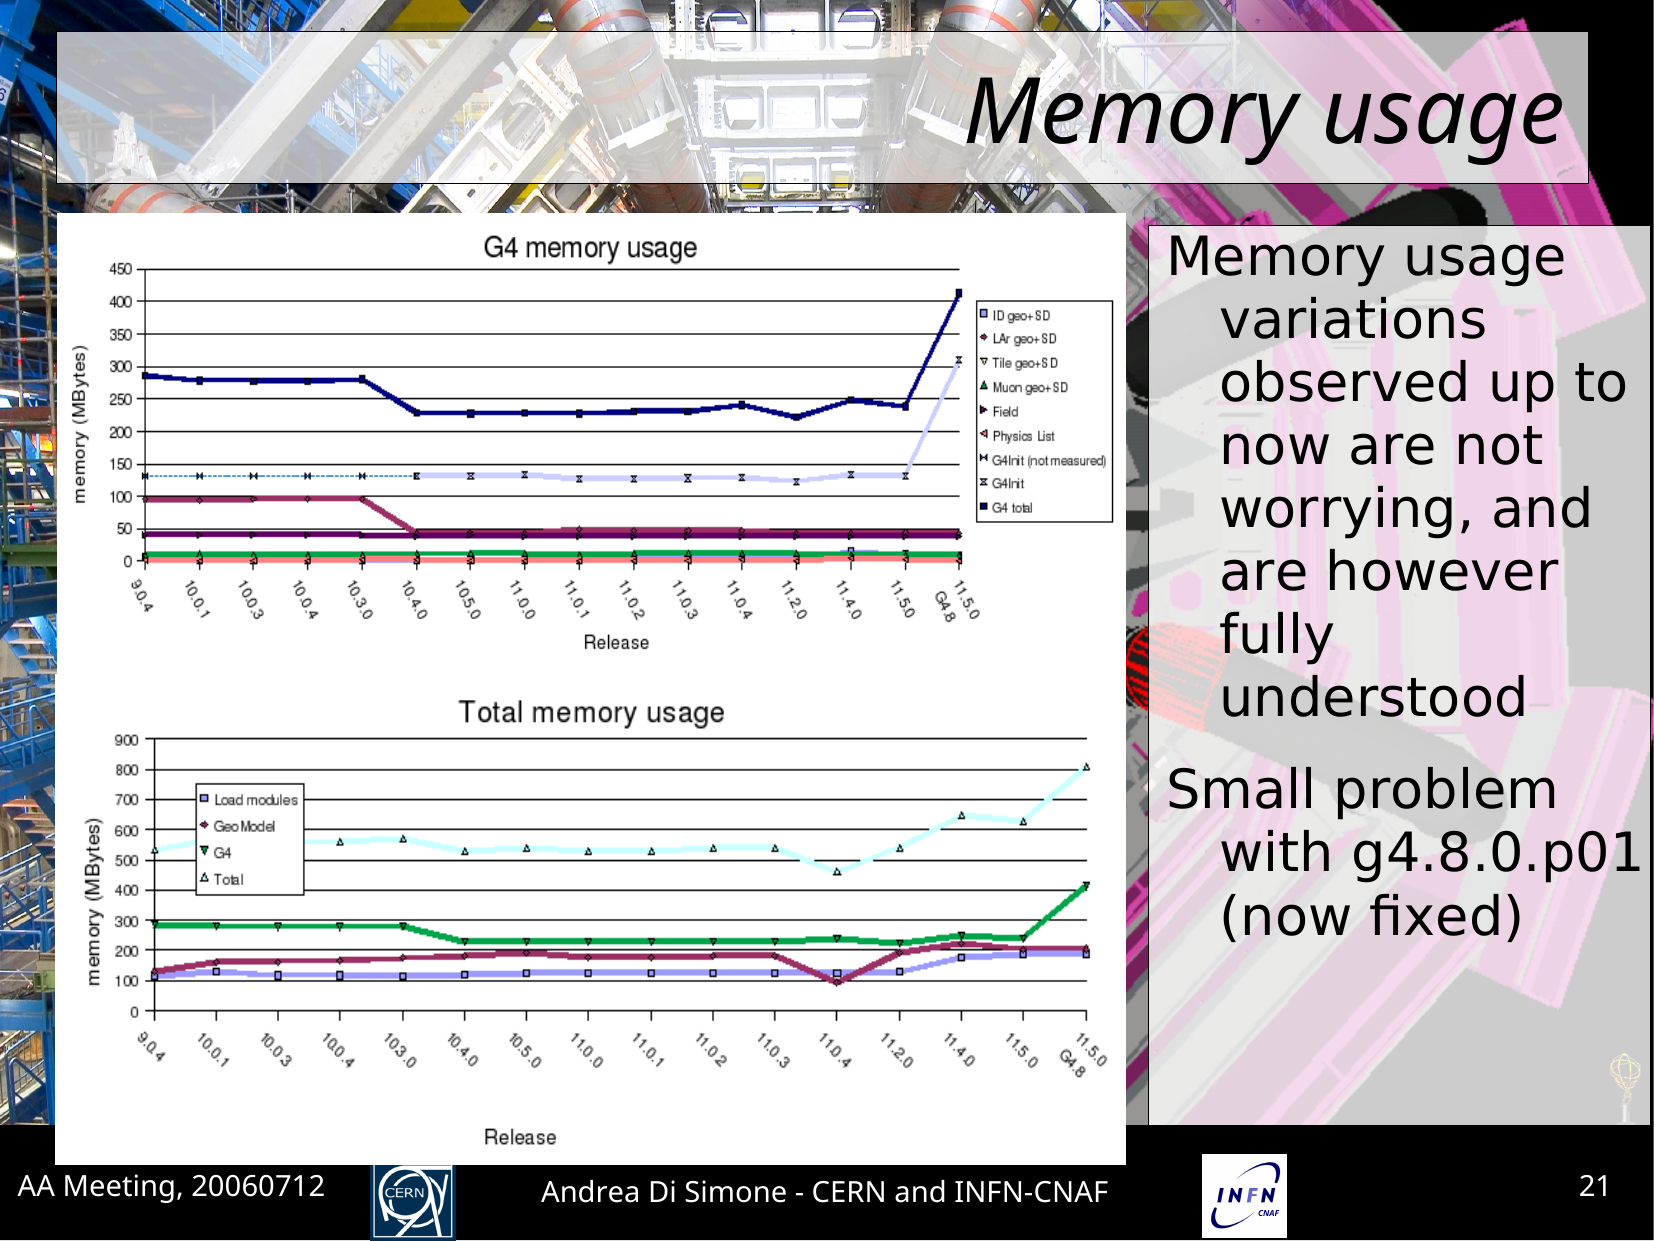

# Memory usage
Memory usage variations observed up to now are not worrying, and are however fully understood
Small problem with g4.8.0.p01 (now fixed)
AA Meeting, 20060712
21
Andrea Di Simone - CERN and INFN-CNAF